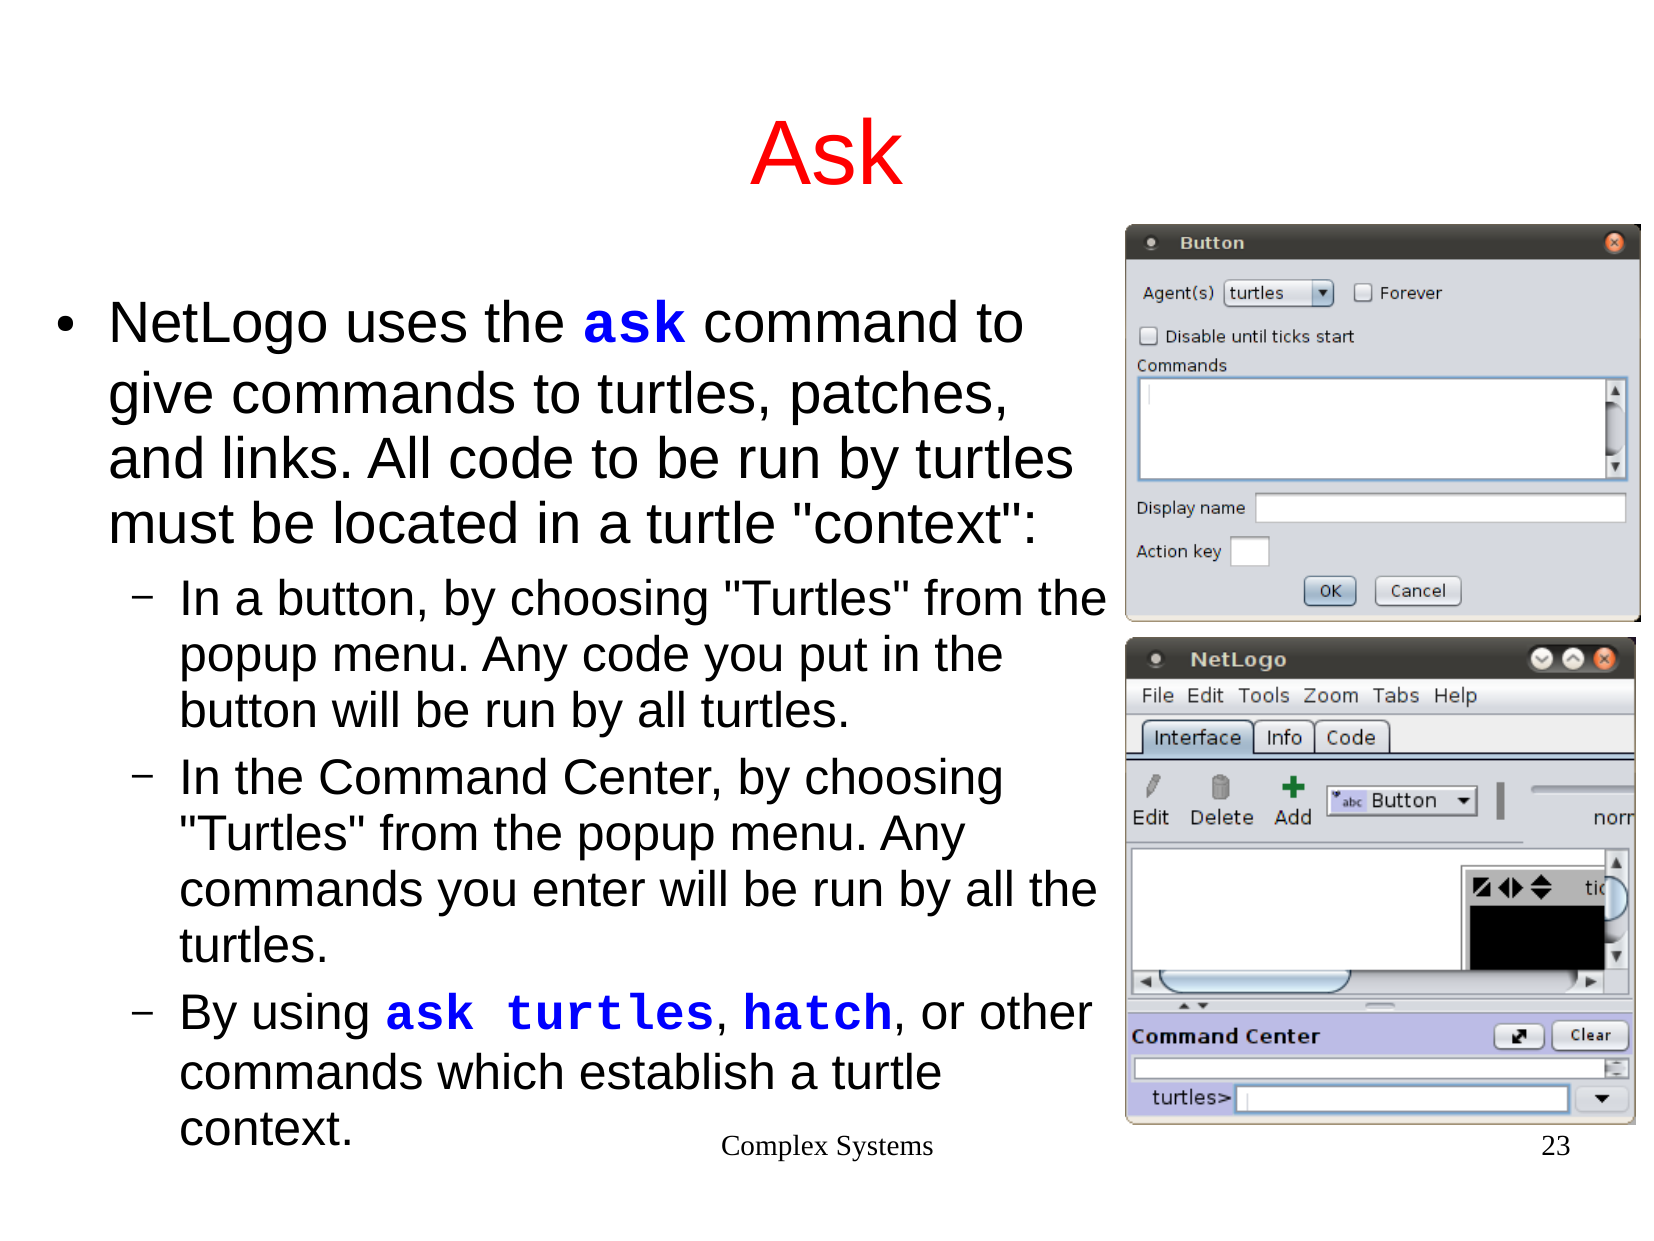

# Ask
NetLogo uses the ask command to give commands to turtles, patches, and links. All code to be run by turtles must be located in a turtle "context":
In a button, by choosing "Turtles" from the popup menu. Any code you put in the button will be run by all turtles.
In the Command Center, by choosing "Turtles" from the popup menu. Any commands you enter will be run by all the turtles.
By using ask turtles, hatch, or other commands which establish a turtle context.
Complex Systems
23